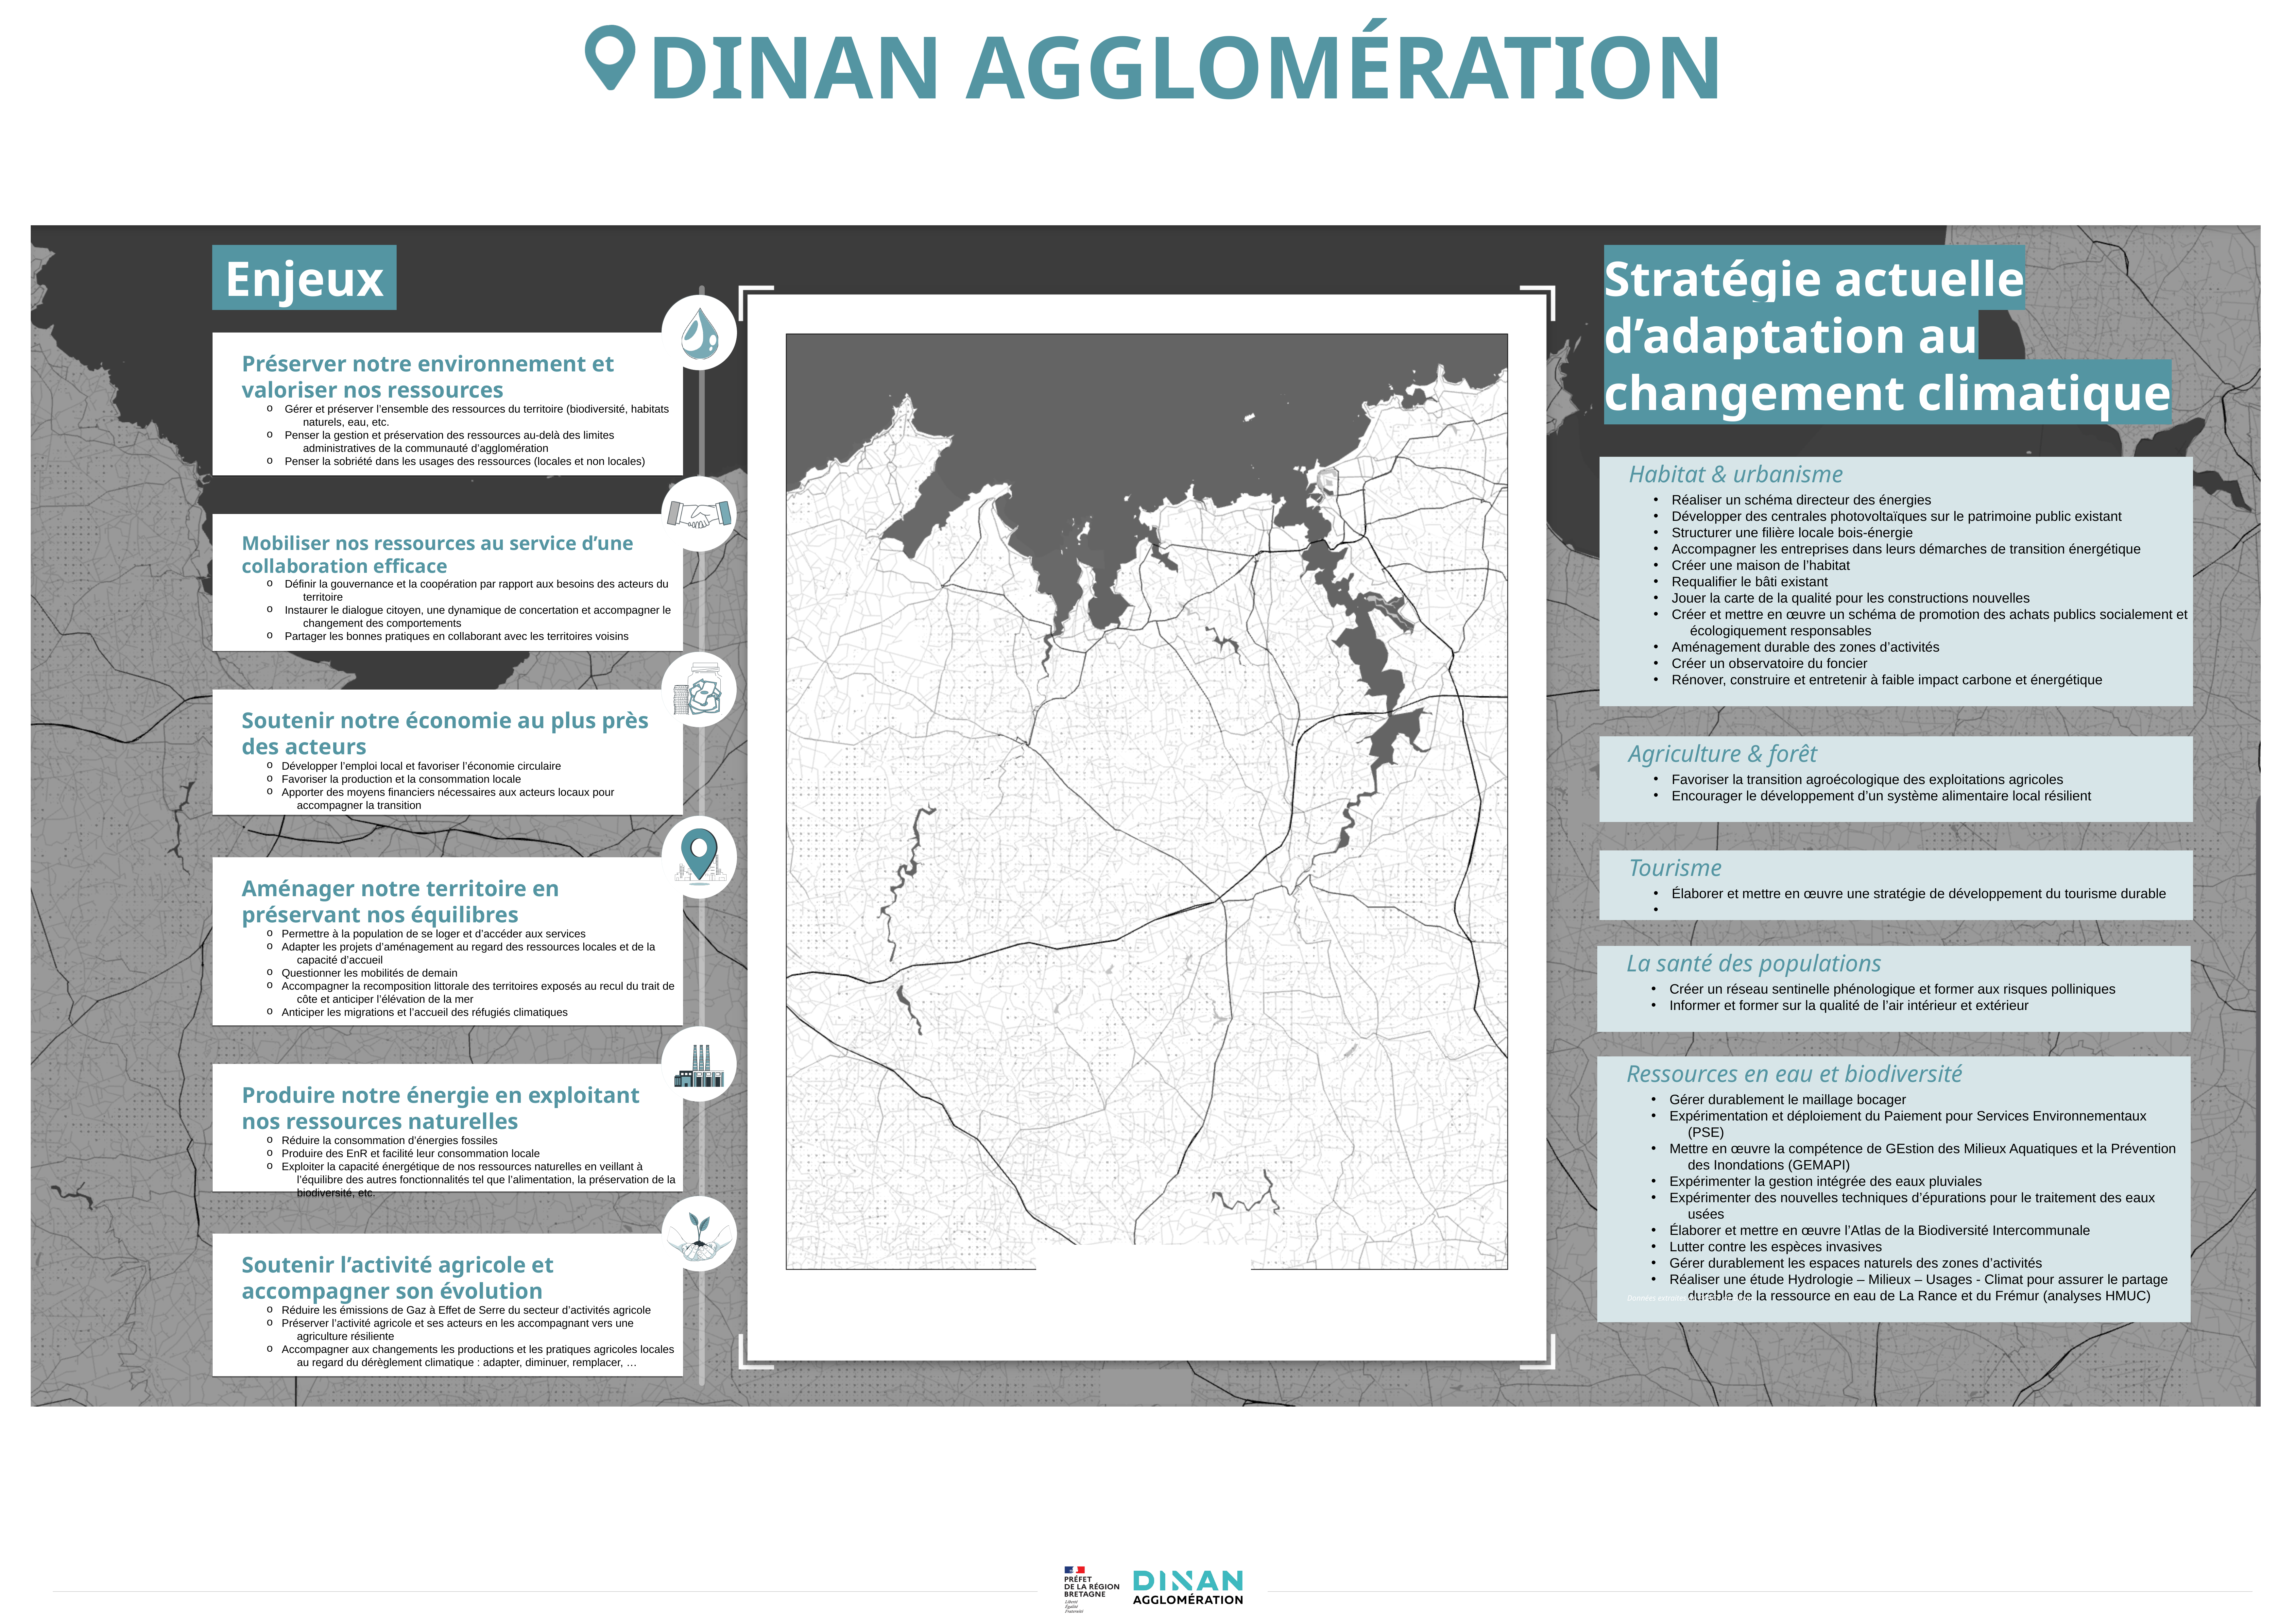

DINAN AGGLOMÉRATION
 Enjeux
Stratégie actuelle d’adaptation au changement climatique
Préserver notre environnement et valoriser nos ressources
Gérer et préserver l’ensemble des ressources du territoire (biodiversité, habitats naturels, eau, etc.
Penser la gestion et préservation des ressources au-delà des limites administratives de la communauté d’agglomération
Penser la sobriété dans les usages des ressources (locales et non locales)
Habitat & urbanisme
Réaliser un schéma directeur des énergies
Développer des centrales photovoltaïques sur le patrimoine public existant
Structurer une filière locale bois-énergie
Accompagner les entreprises dans leurs démarches de transition énergétique
Créer une maison de l’habitat
Requalifier le bâti existant
Jouer la carte de la qualité pour les constructions nouvelles
Créer et mettre en œuvre un schéma de promotion des achats publics socialement et écologiquement responsables
Aménagement durable des zones d’activités
Créer un observatoire du foncier
Rénover, construire et entretenir à faible impact carbone et énergétique
Mobiliser nos ressources au service d’une collaboration efficace
Définir la gouvernance et la coopération par rapport aux besoins des acteurs du territoire
Instaurer le dialogue citoyen, une dynamique de concertation et accompagner le changement des comportements
Partager les bonnes pratiques en collaborant avec les territoires voisins
Soutenir notre économie au plus près des acteurs
Développer l’emploi local et favoriser l’économie circulaire
Favoriser la production et la consommation locale
Apporter des moyens financiers nécessaires aux acteurs locaux pour accompagner la transition
Agriculture & forêt
Favoriser la transition agroécologique des exploitations agricoles
Encourager le développement d’un système alimentaire local résilient
Aménager notre territoire en préservant nos équilibres
Permettre à la population de se loger et d’accéder aux services
Adapter les projets d’aménagement au regard des ressources locales et de la capacité d’accueil
Questionner les mobilités de demain
Accompagner la recomposition littorale des territoires exposés au recul du trait de côte et anticiper l’élévation de la mer
Anticiper les migrations et l’accueil des réfugiés climatiques
Tourisme
Élaborer et mettre en œuvre une stratégie de développement du tourisme durable
La santé des populations
Créer un réseau sentinelle phénologique et former aux risques polliniques
Informer et former sur la qualité de l’air intérieur et extérieur
Produire notre énergie en exploitant nos ressources naturelles
Réduire la consommation d’énergies fossiles
Produire des EnR et facilité leur consommation locale
Exploiter la capacité énergétique de nos ressources naturelles en veillant à l’équilibre des autres fonctionnalités tel que l’alimentation, la préservation de la biodiversité, etc.
Ressources en eau et biodiversité
Gérer durablement le maillage bocager
Expérimentation et déploiement du Paiement pour Services Environnementaux (PSE)
Mettre en œuvre la compétence de GEstion des Milieux Aquatiques et la Prévention des Inondations (GEMAPI)
Expérimenter la gestion intégrée des eaux pluviales
Expérimenter des nouvelles techniques d’épurations pour le traitement des eaux usées
Élaborer et mettre en œuvre l’Atlas de la Biodiversité Intercommunale
Lutter contre les espèces invasives
Gérer durablement les espaces naturels des zones d’activités
Réaliser une étude Hydrologie – Milieux – Usages - Climat pour assurer le partage durable de la ressource en eau de La Rance et du Frémur (analyses HMUC)
Soutenir l’activité agricole et accompagner son évolution
Réduire les émissions de Gaz à Effet de Serre du secteur d’activités agricole
Préserver l’activité agricole et ses acteurs en les accompagnant vers une agriculture résiliente
Accompagner aux changements les productions et les pratiques agricoles locales au regard du dérèglement climatique : adapter, diminuer, remplacer, …
Données extraites du PCAET de Dinan..